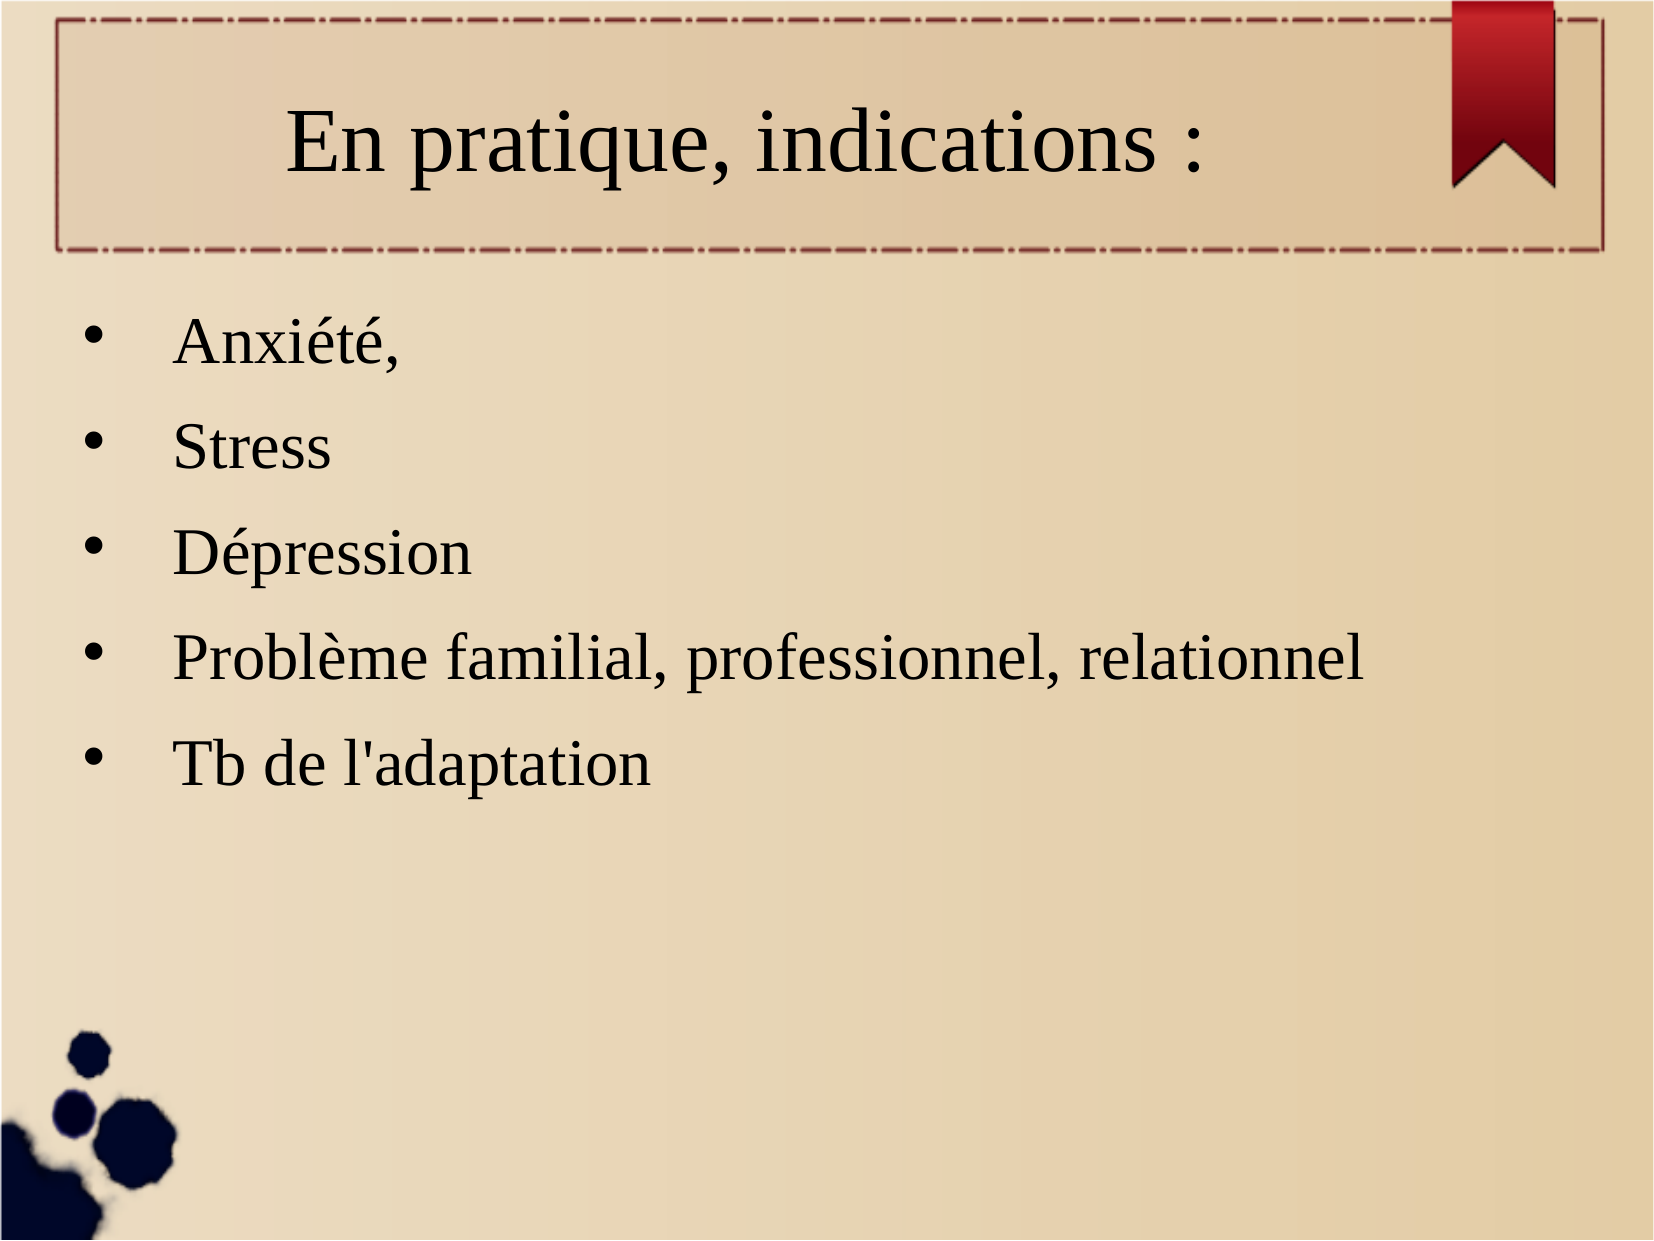

# En pratique, indications :
Anxiété,
Stress
Dépression
Problème familial, professionnel, relationnel
Tb de l'adaptation